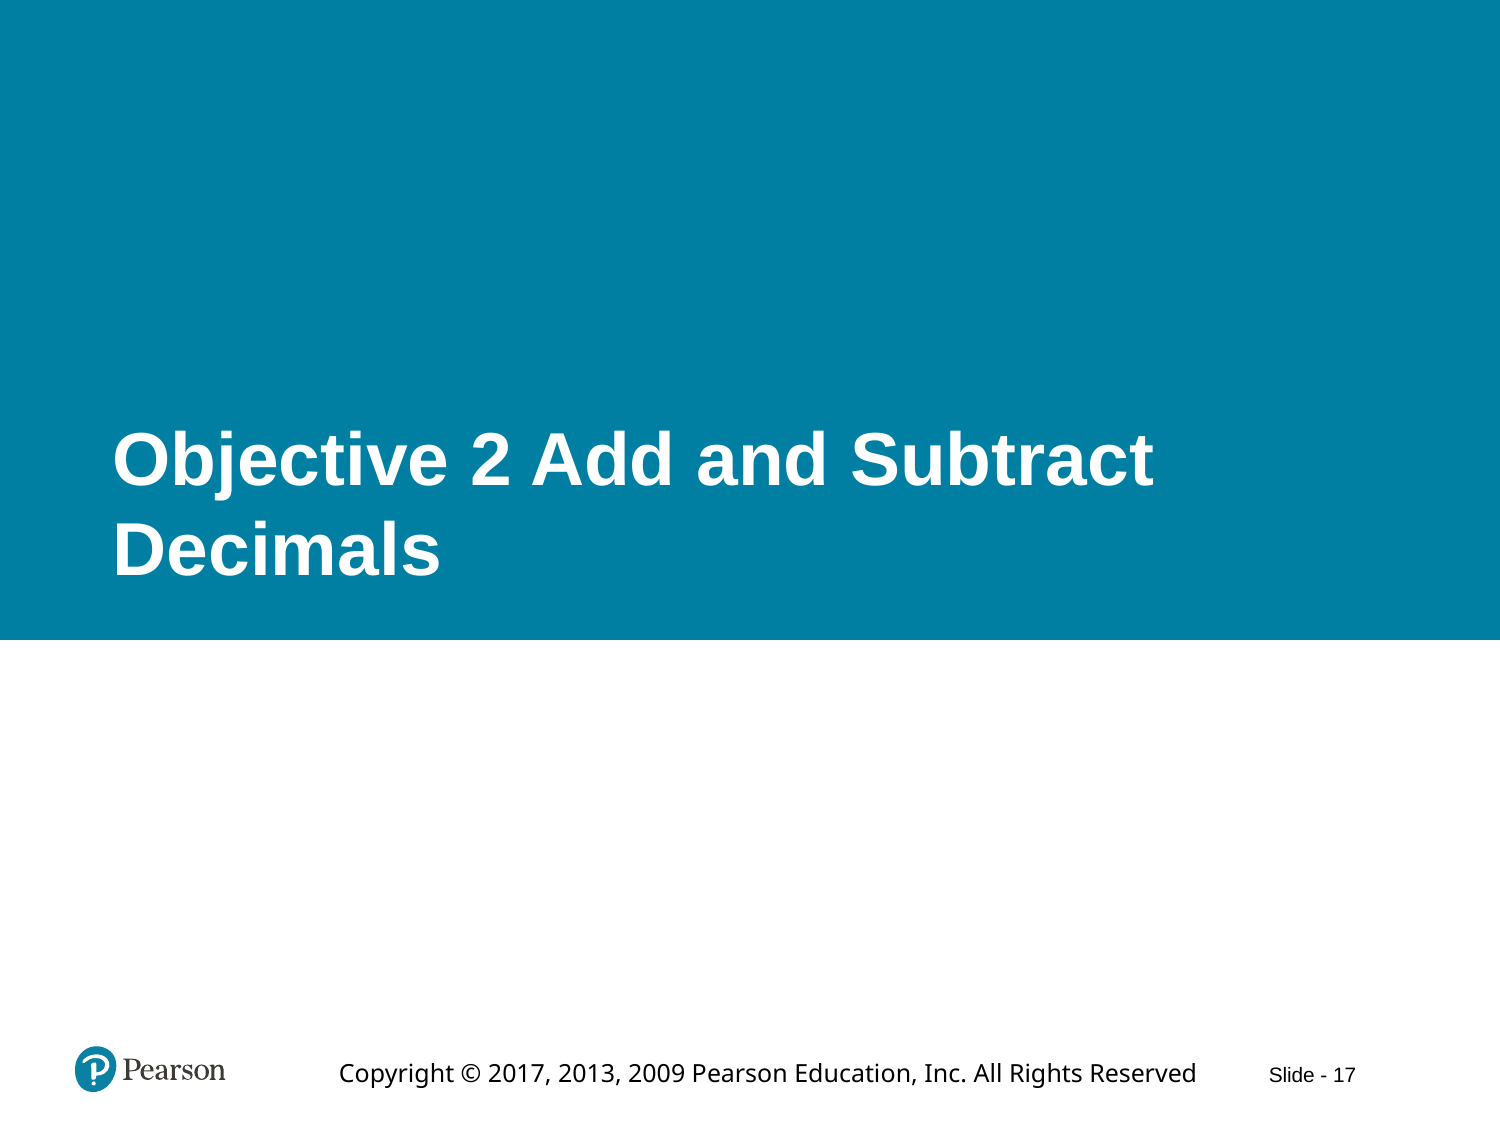

# Objective 2 Add and Subtract Decimals